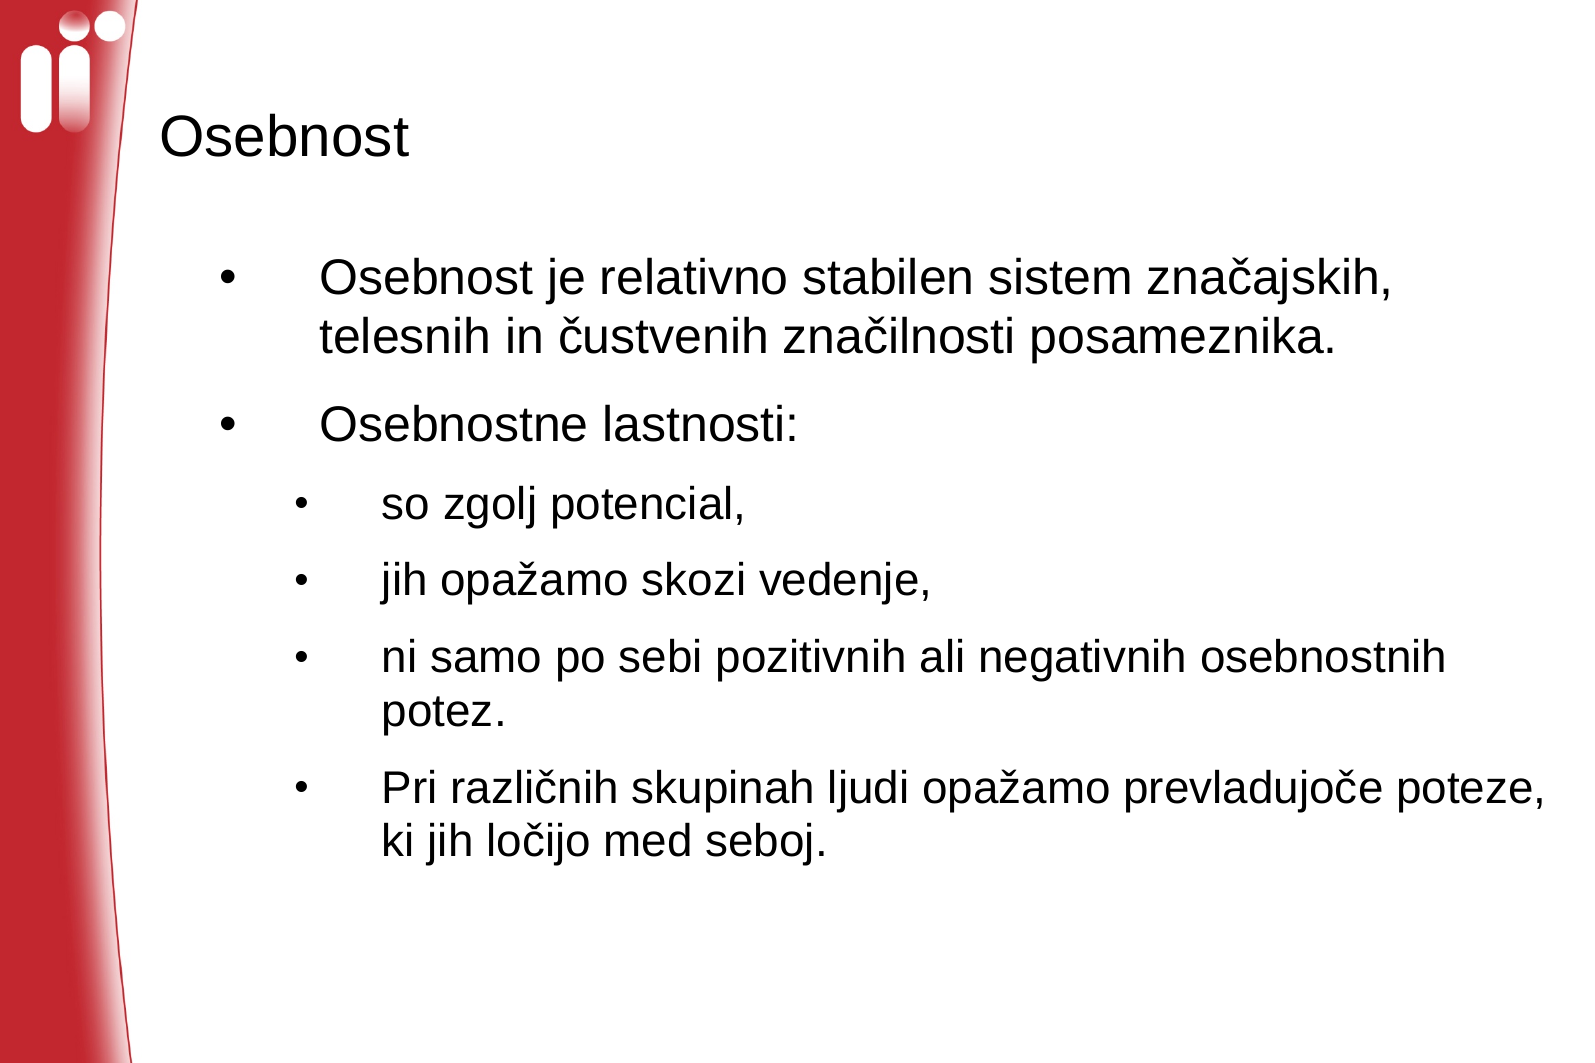

# Osebnost
Osebnost je relativno stabilen sistem značajskih, telesnih in čustvenih značilnosti posameznika.
Osebnostne lastnosti:
so zgolj potencial,
jih opažamo skozi vedenje,
ni samo po sebi pozitivnih ali negativnih osebnostnih potez.
Pri različnih skupinah ljudi opažamo prevladujoče poteze, ki jih ločijo med seboj.